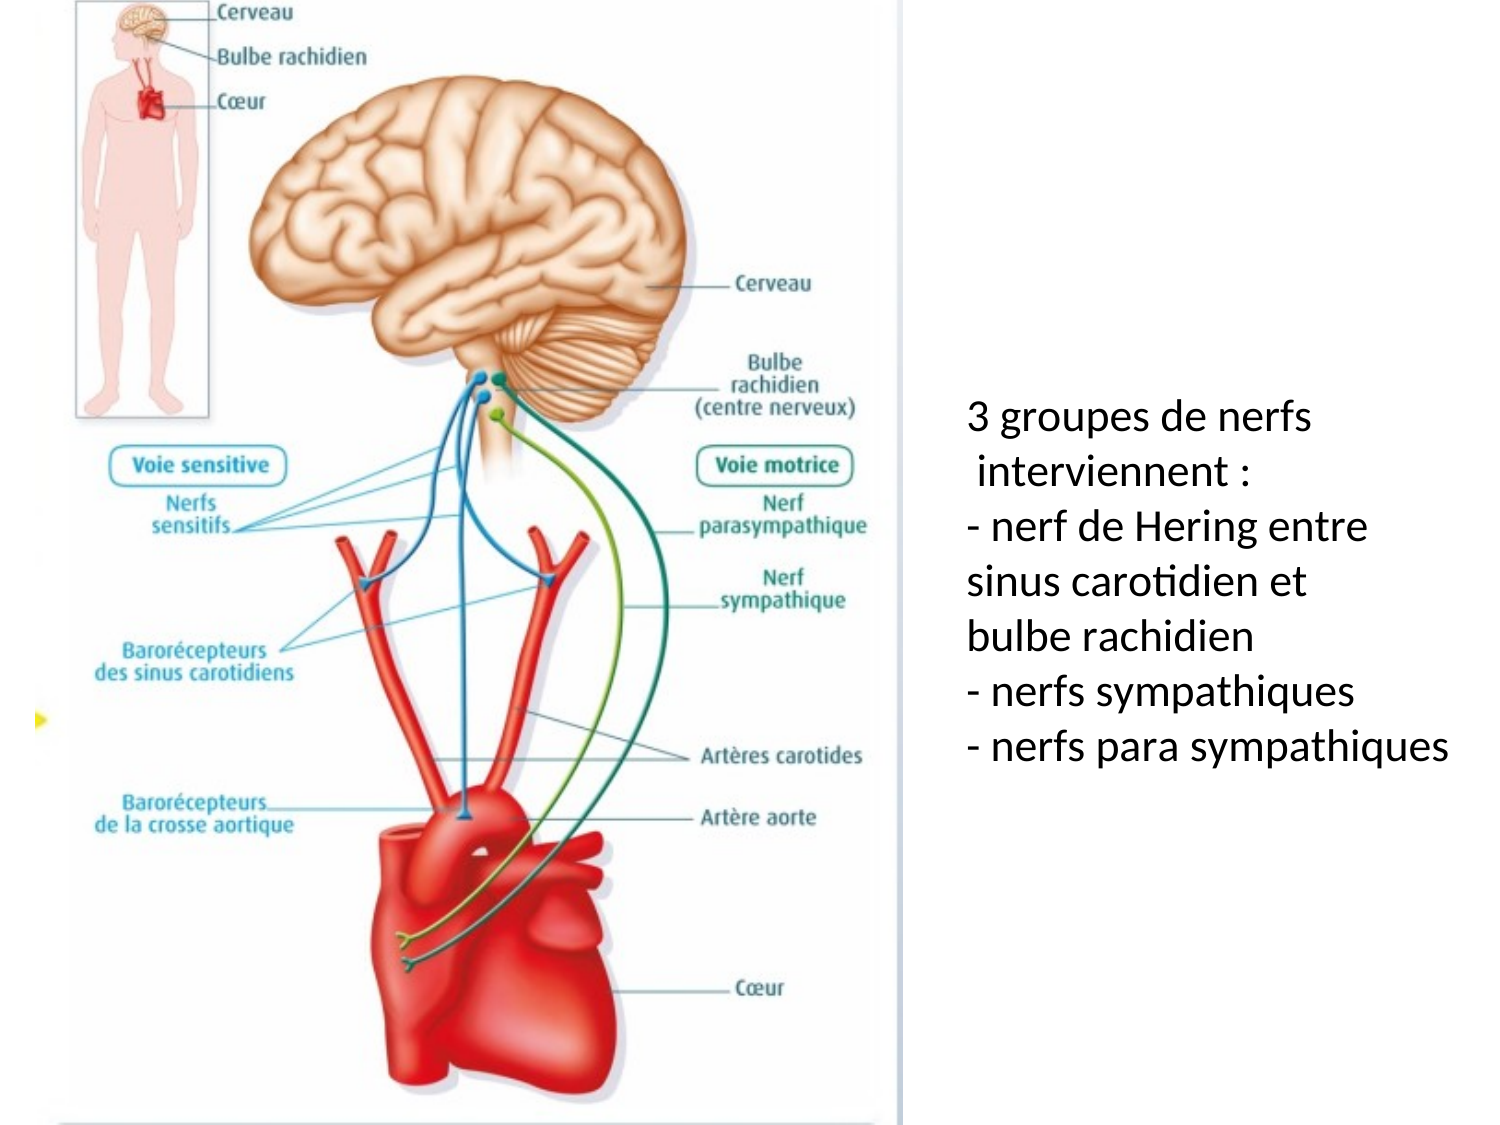

#
3 groupes de nerfs
 interviennent :
- nerf de Hering entre
sinus carotidien et
bulbe rachidien
- nerfs sympathiques
- nerfs para sympathiques